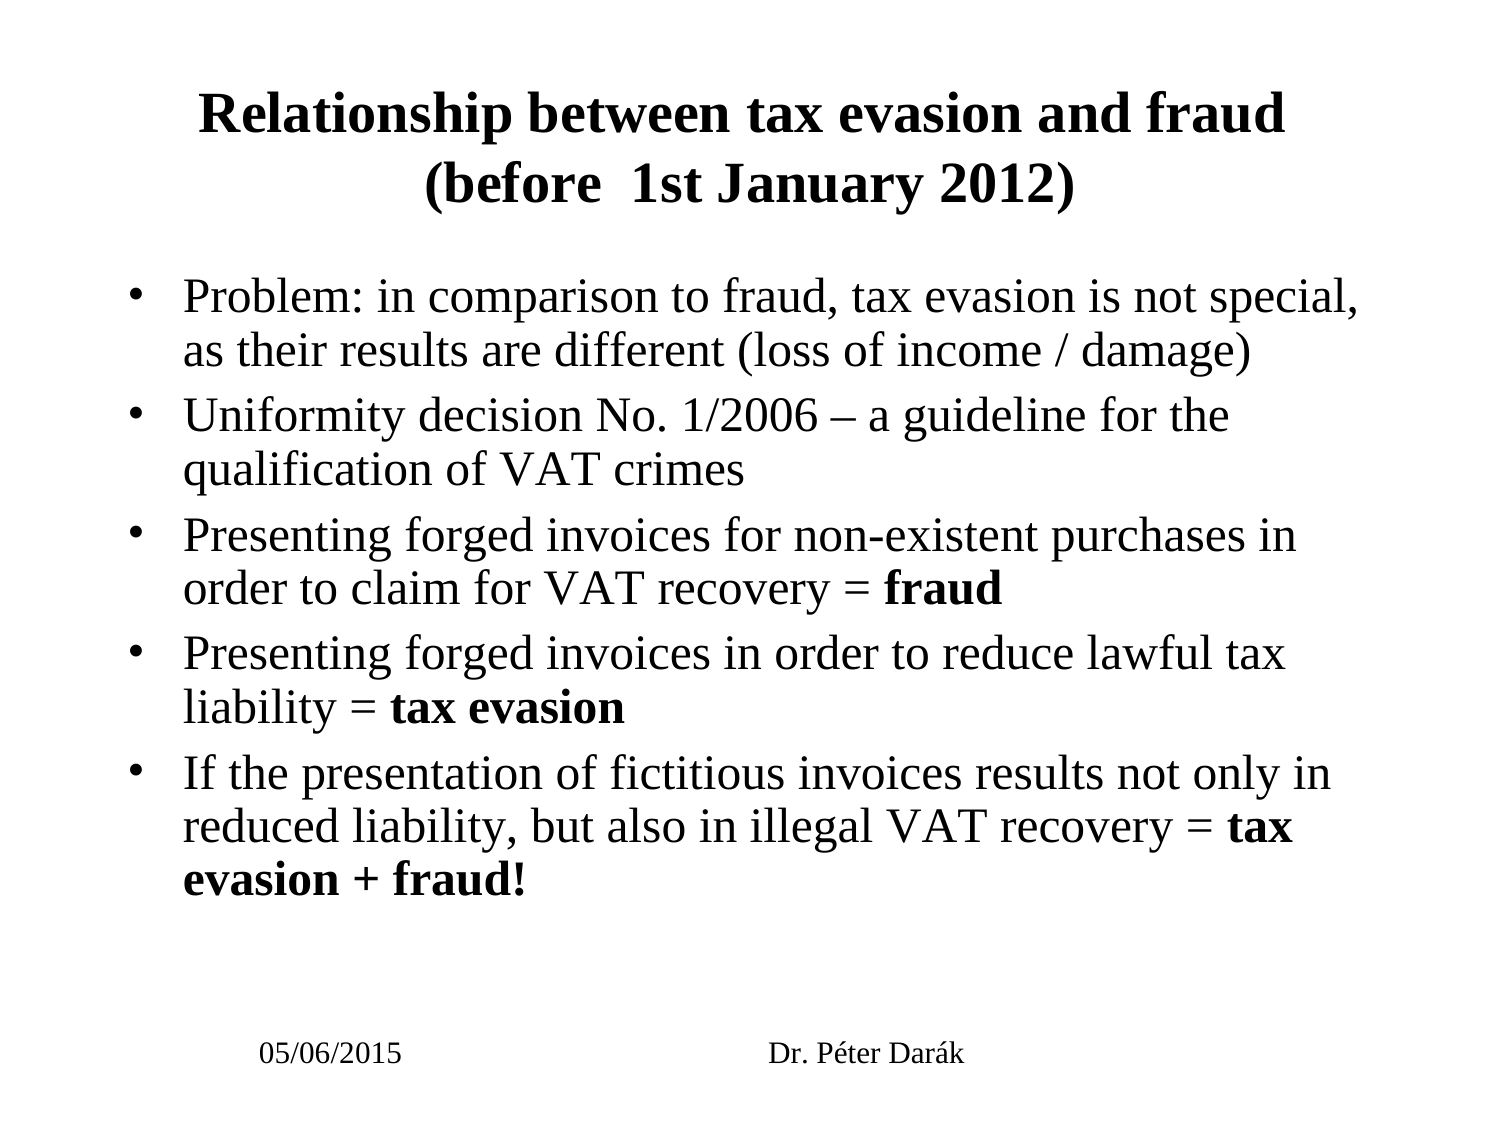

# Relationship between tax evasion and fraud (before 1st January 2012)
Problem: in comparison to fraud, tax evasion is not special, as their results are different (loss of income / damage)
Uniformity decision No. 1/2006 – a guideline for the qualification of VAT crimes
Presenting forged invoices for non-existent purchases in order to claim for VAT recovery = fraud
Presenting forged invoices in order to reduce lawful tax liability = tax evasion
If the presentation of fictitious invoices results not only in reduced liability, but also in illegal VAT recovery = tax evasion + fraud!
05/06/2015
Dr. Péter Darák